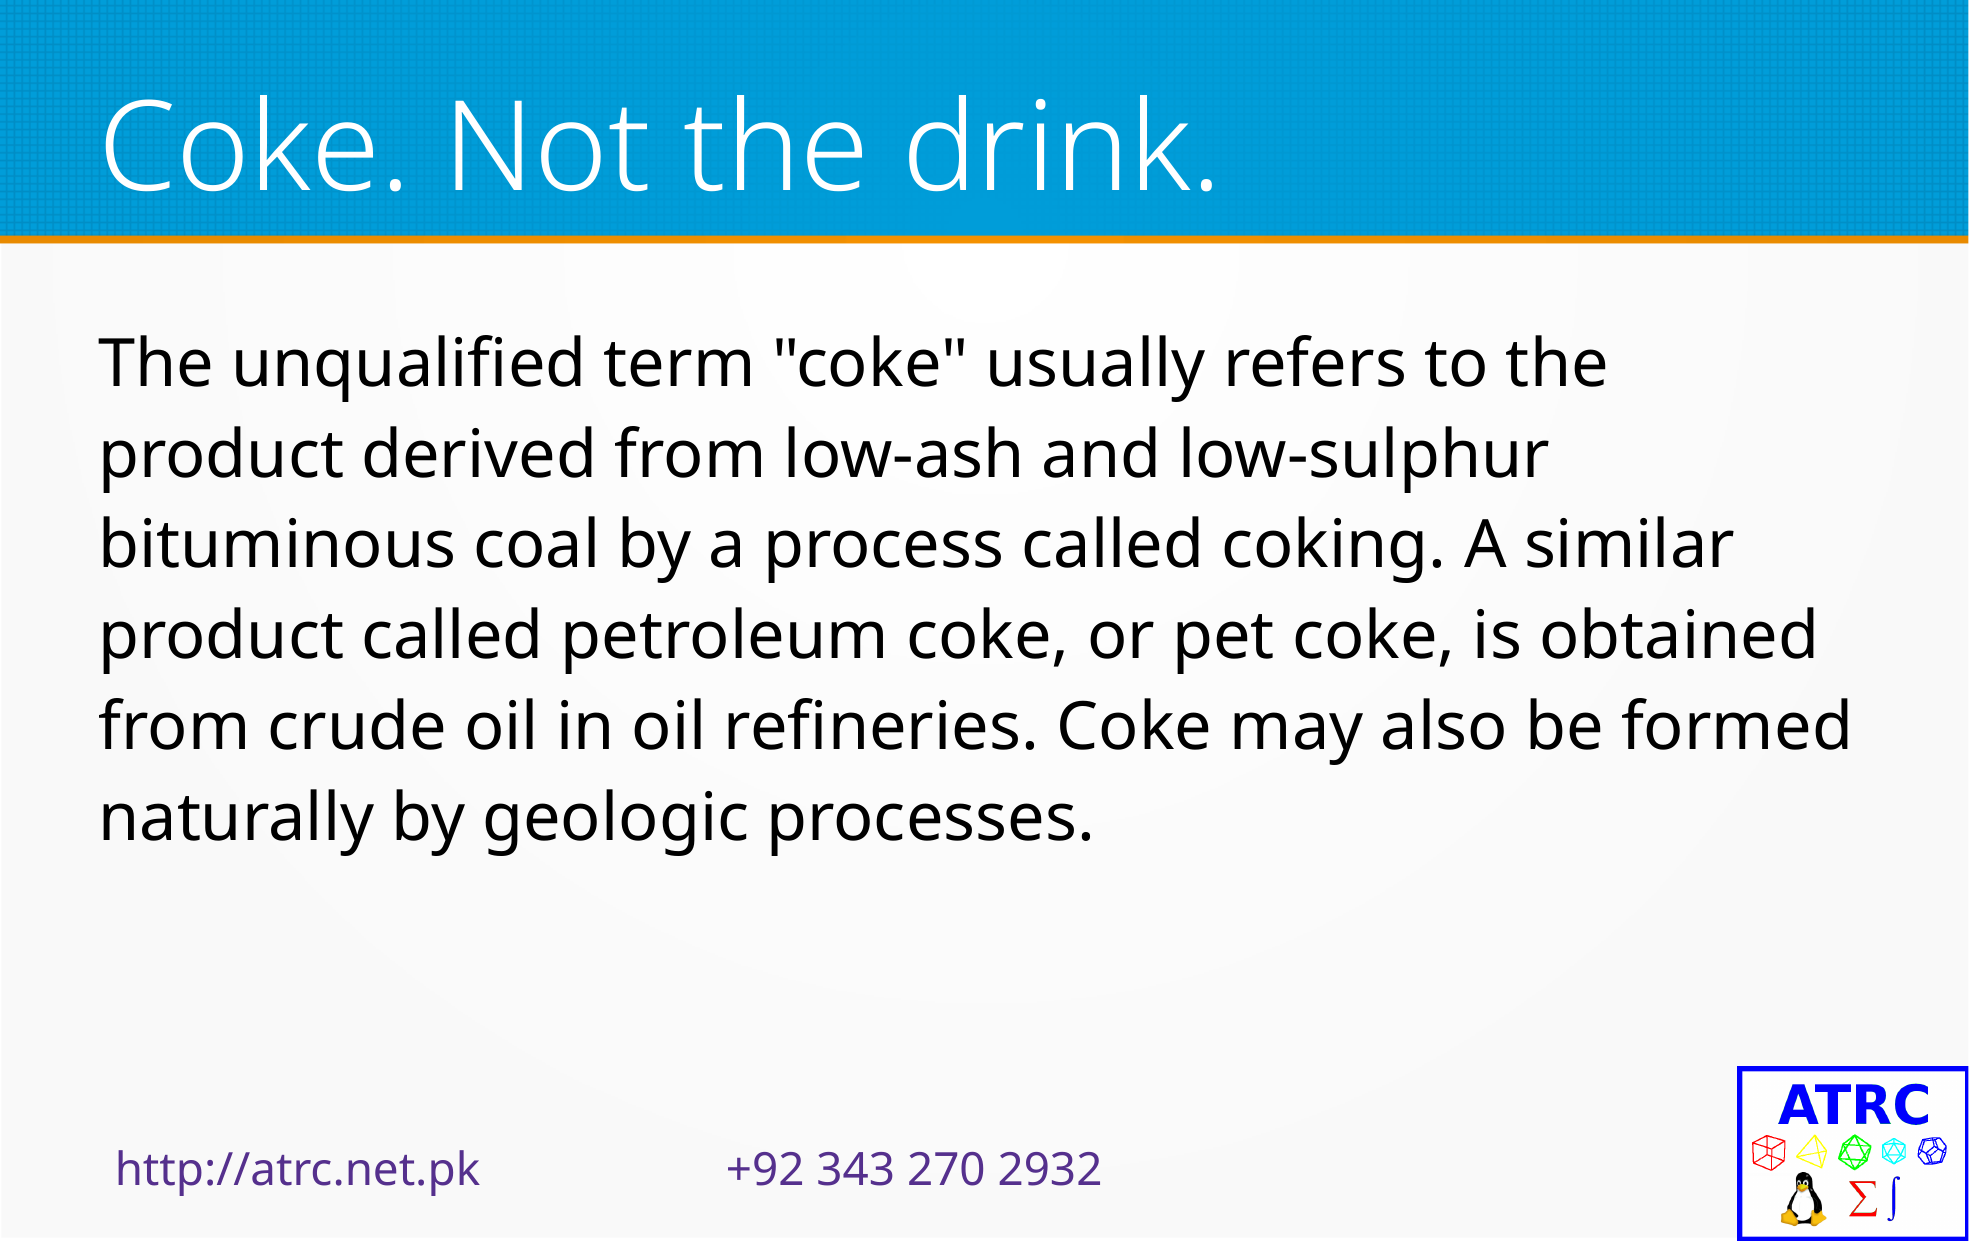

# Coke. Not the drink.
The unqualified term "coke" usually refers to the product derived from low-ash and low-sulphur bituminous coal by a process called coking. A similar product called petroleum coke, or pet coke, is obtained from crude oil in oil refineries. Coke may also be formed naturally by geologic processes.